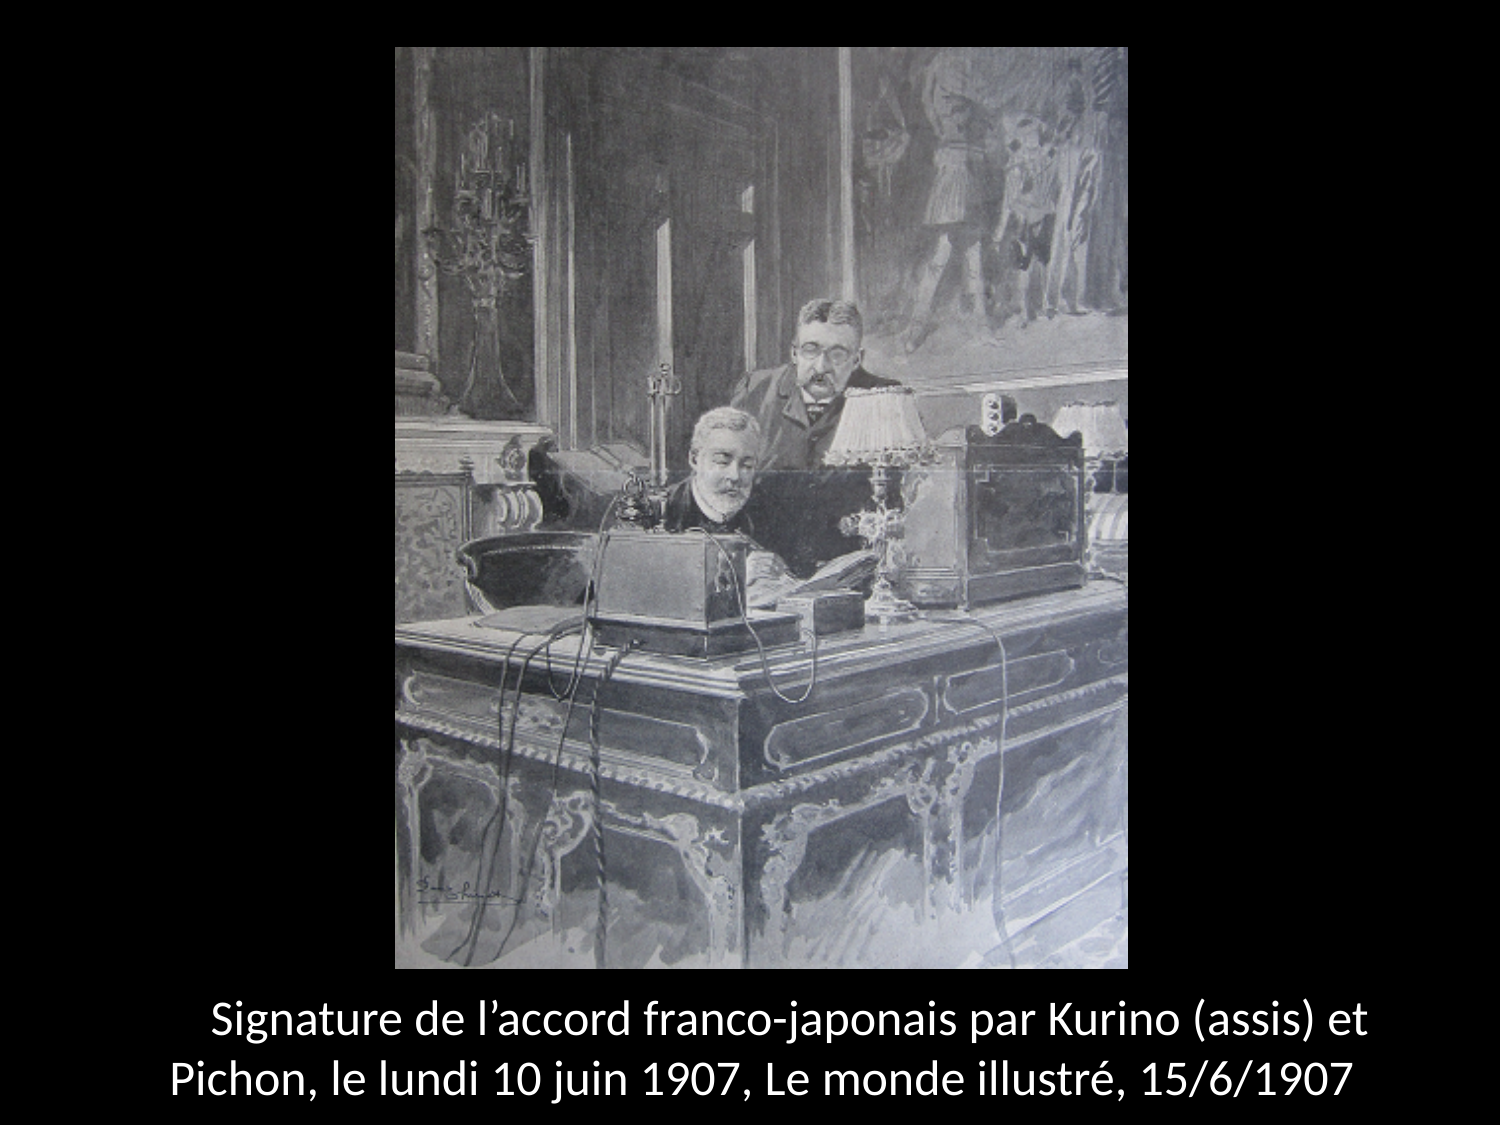

# Signature de l’accord franco-japonais par Kurino (assis) et Pichon, le lundi 10 juin 1907, Le monde illustré, 15/6/1907